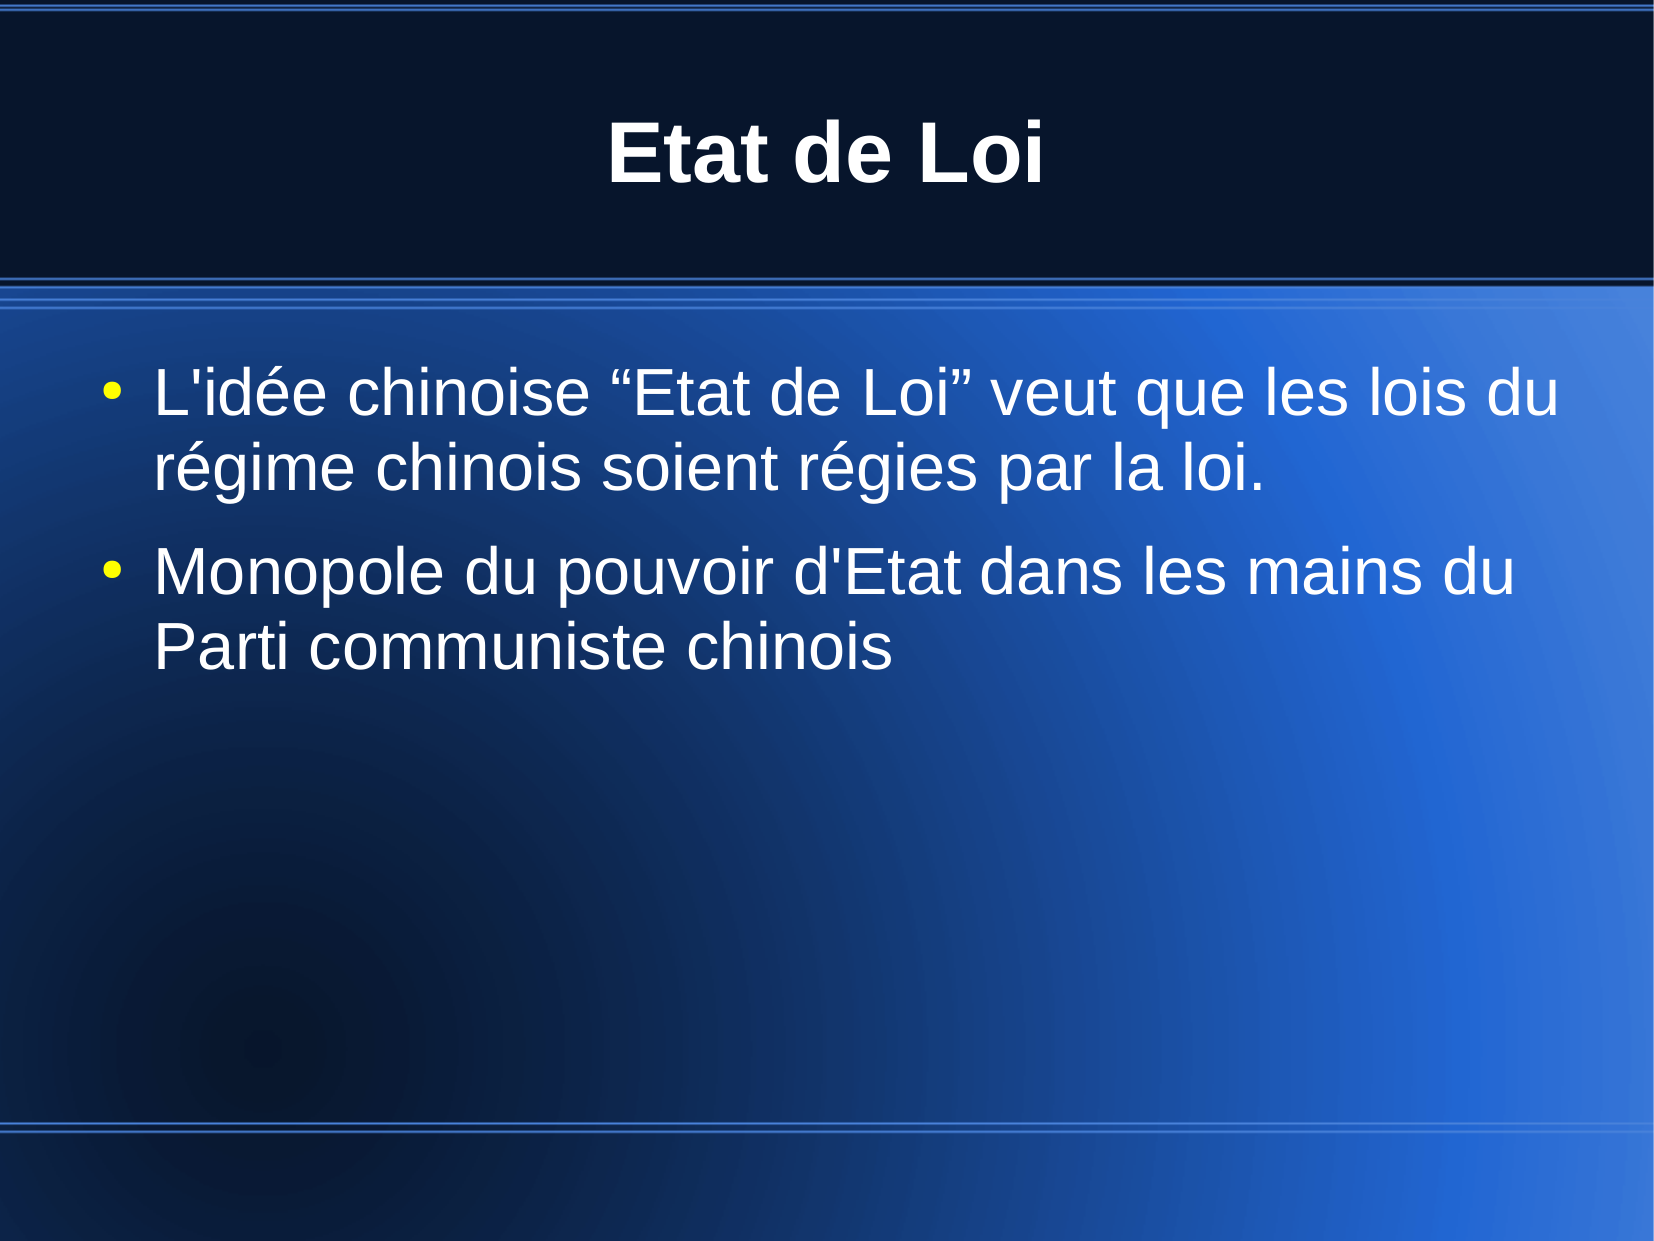

# Etat de Loi
L'idée chinoise “Etat de Loi” veut que les lois du régime chinois soient régies par la loi.
Monopole du pouvoir d'Etat dans les mains du Parti communiste chinois